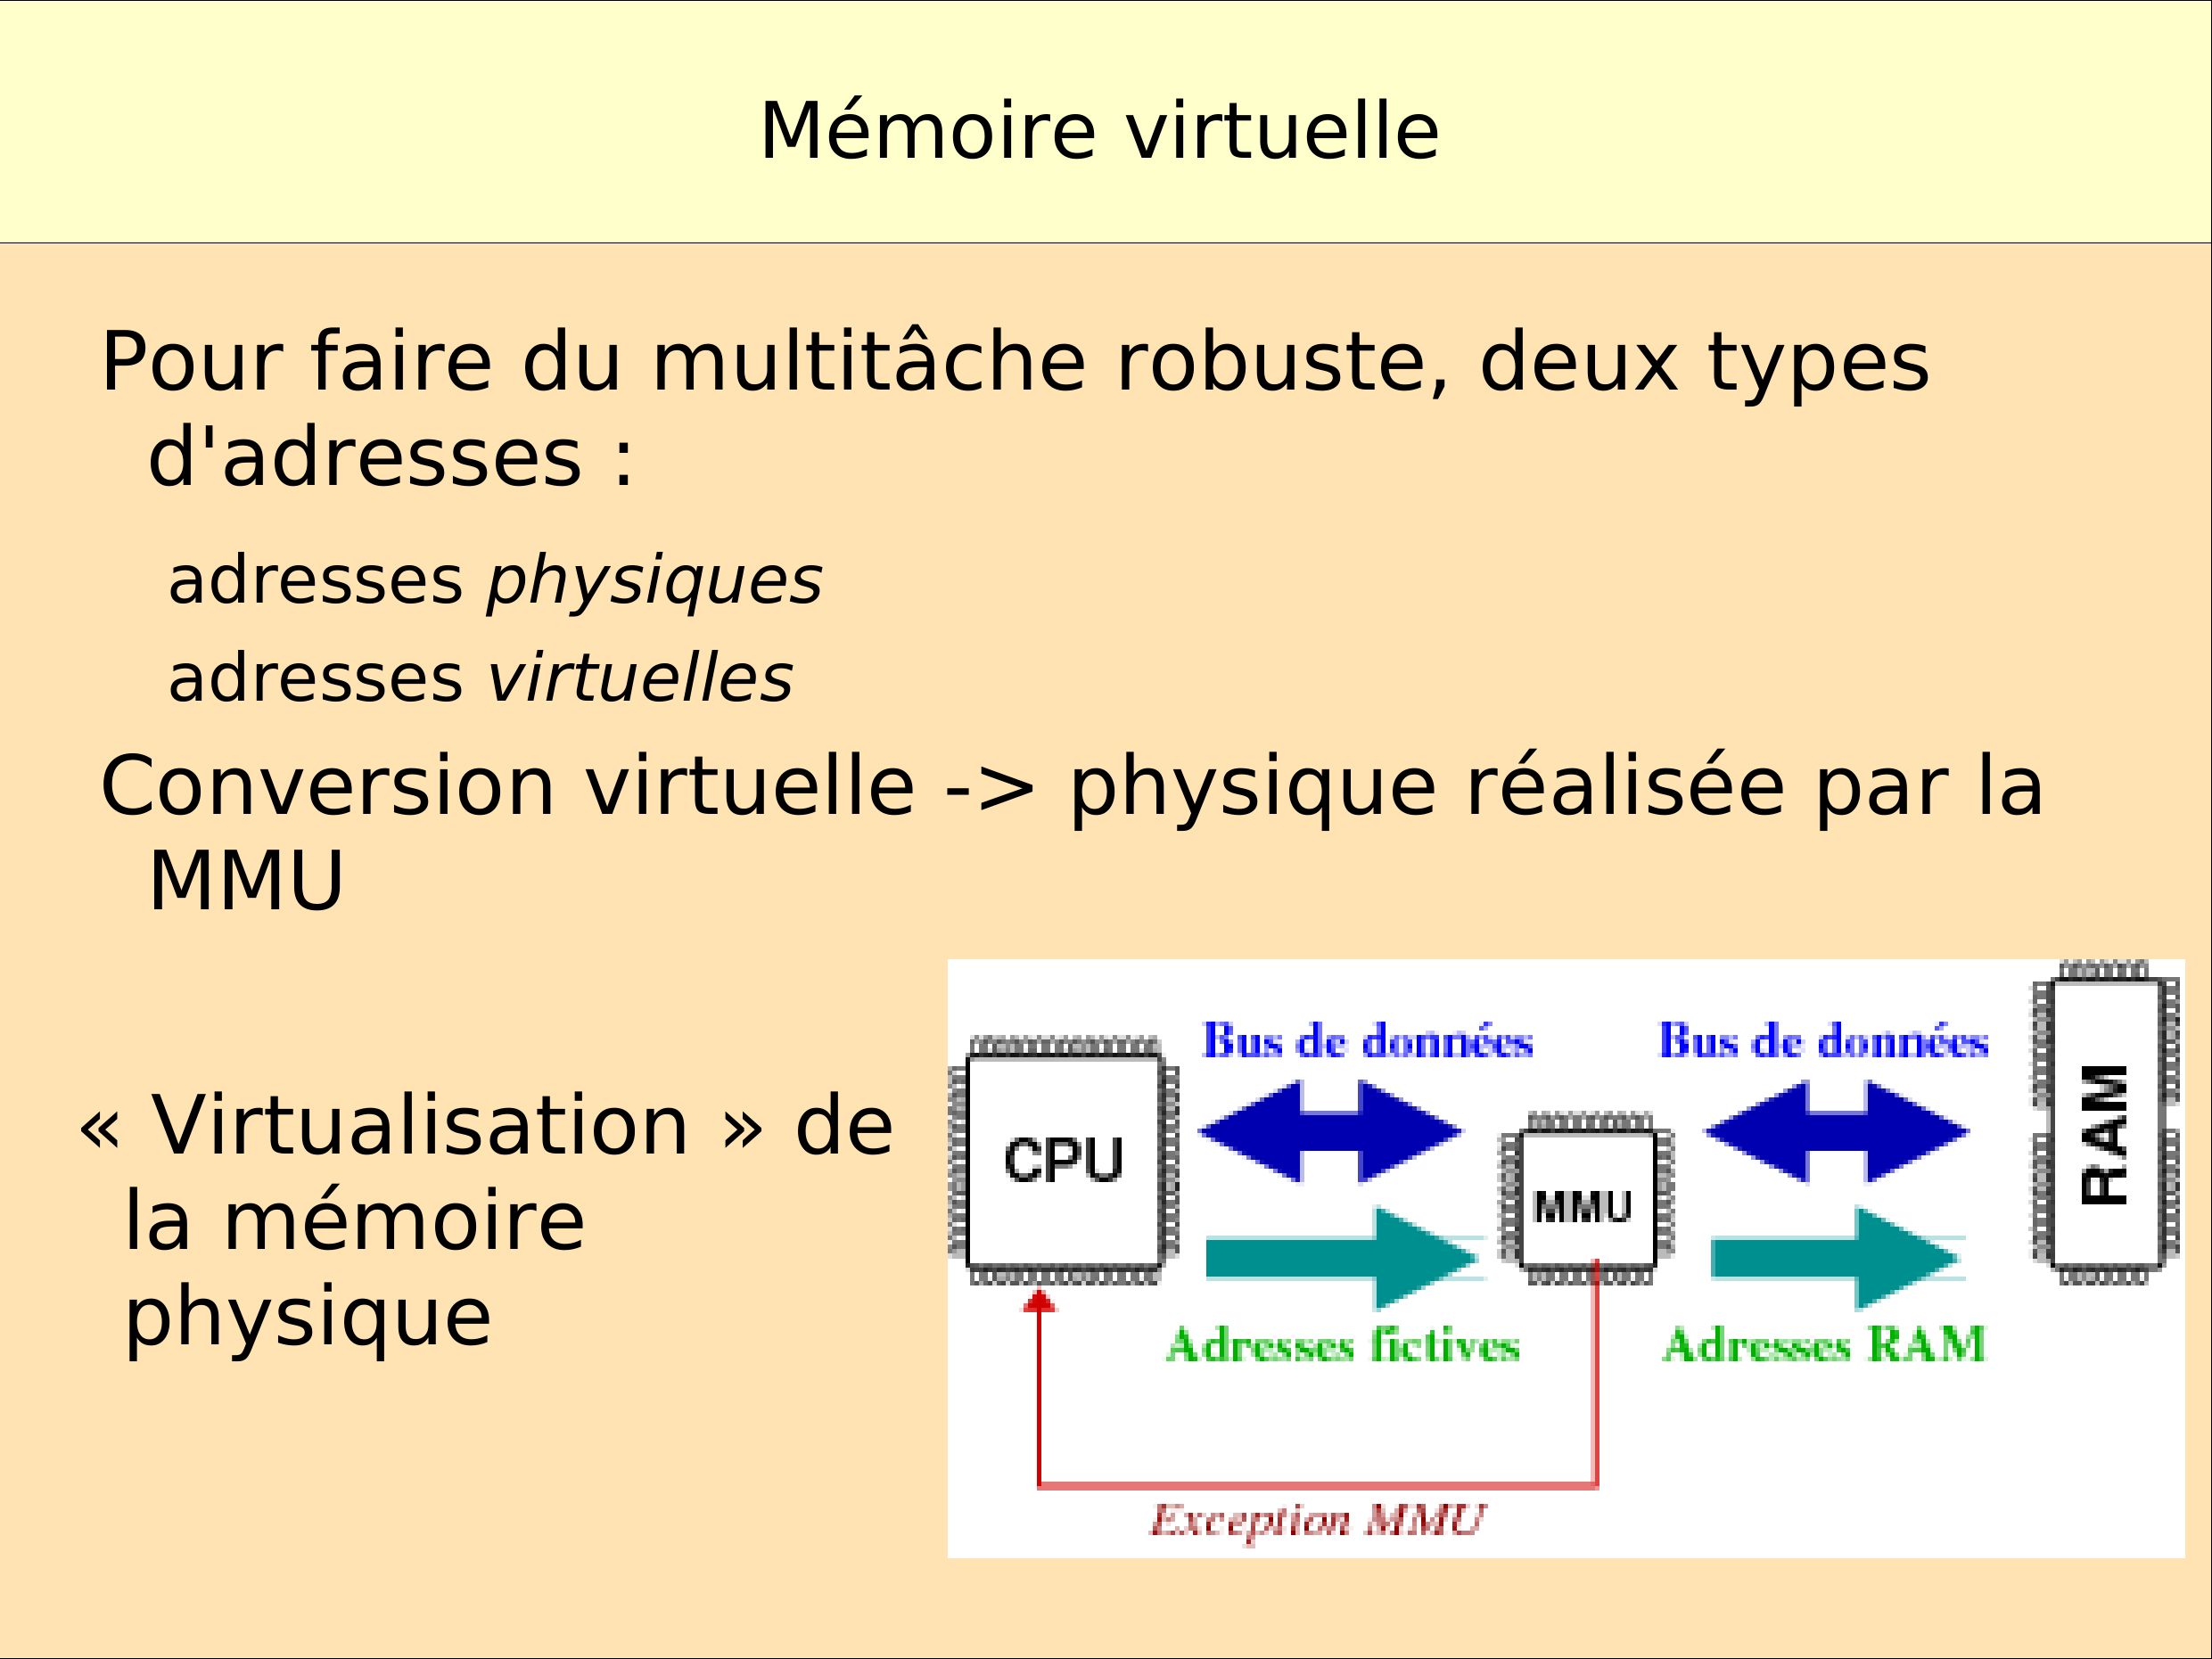

# Mémoire virtuelle
Pour faire du multitâche robuste, deux types d'adresses :
adresses physiques
adresses virtuelles
Conversion virtuelle -> physique réalisée par la MMU
« Virtualisation » de la mémoire physique